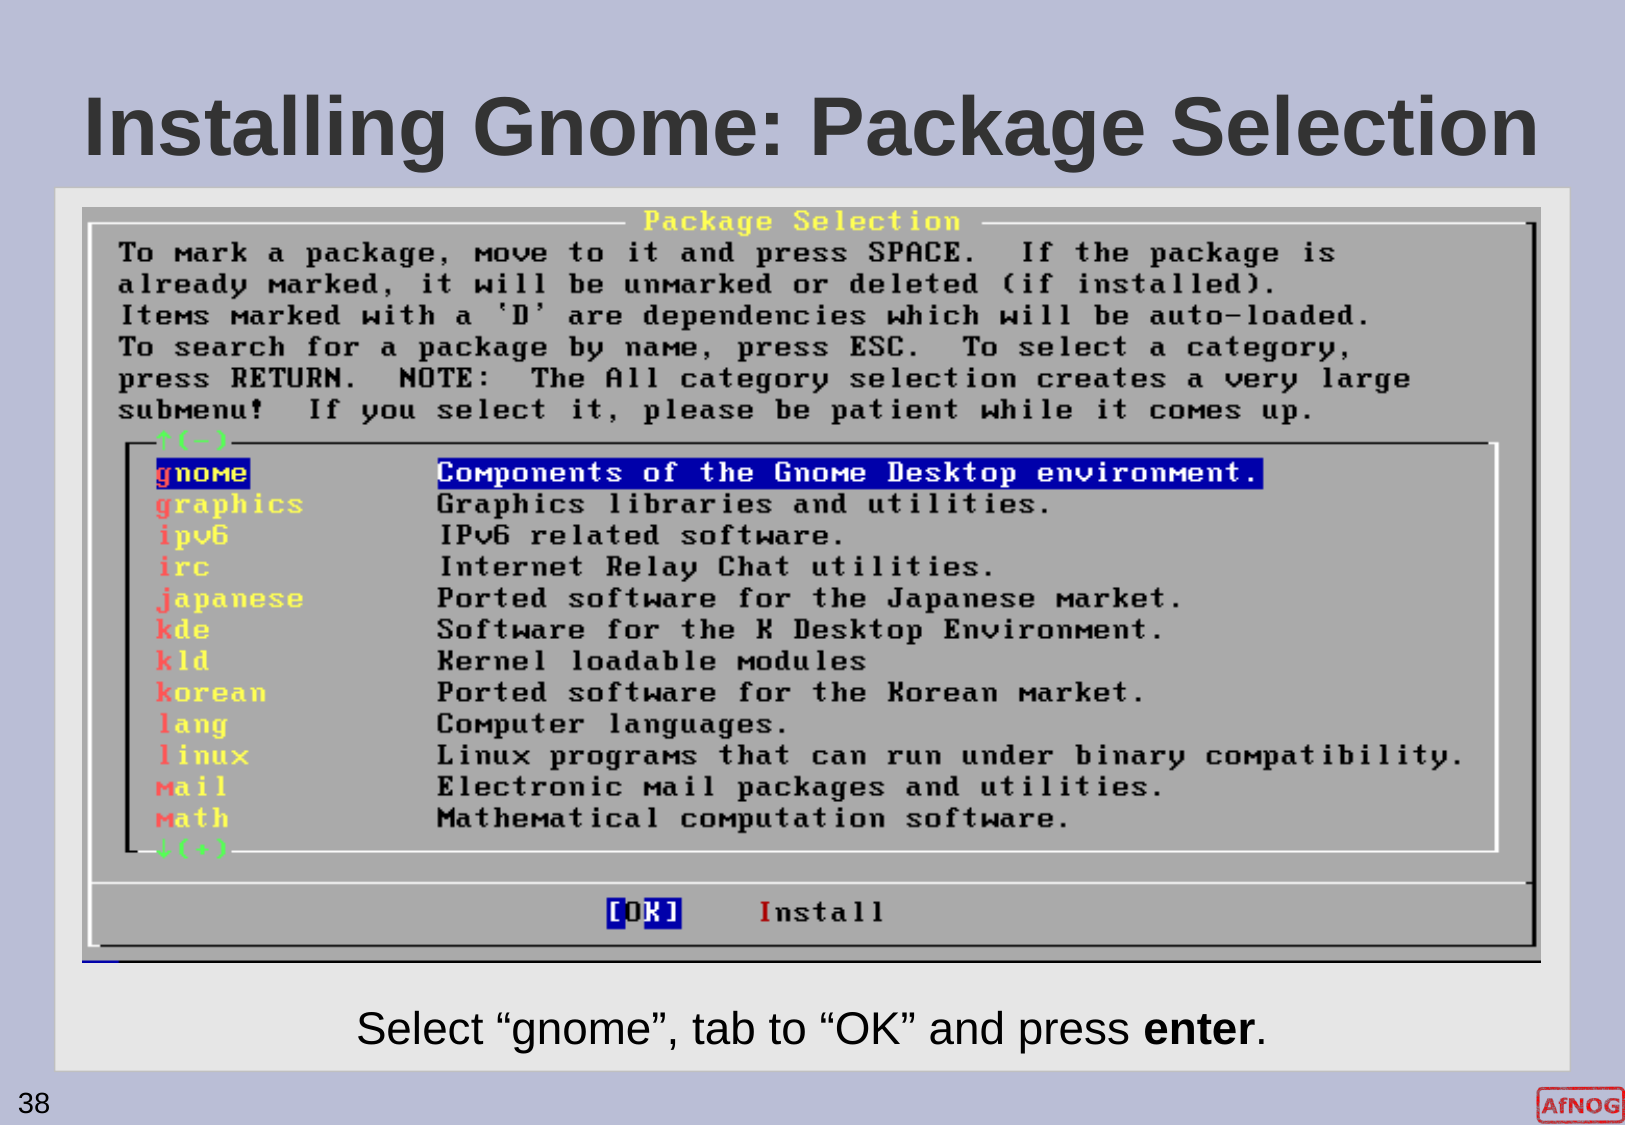

# Installing Gnome: Package Selection
Select “gnome”, tab to “OK” and press enter.